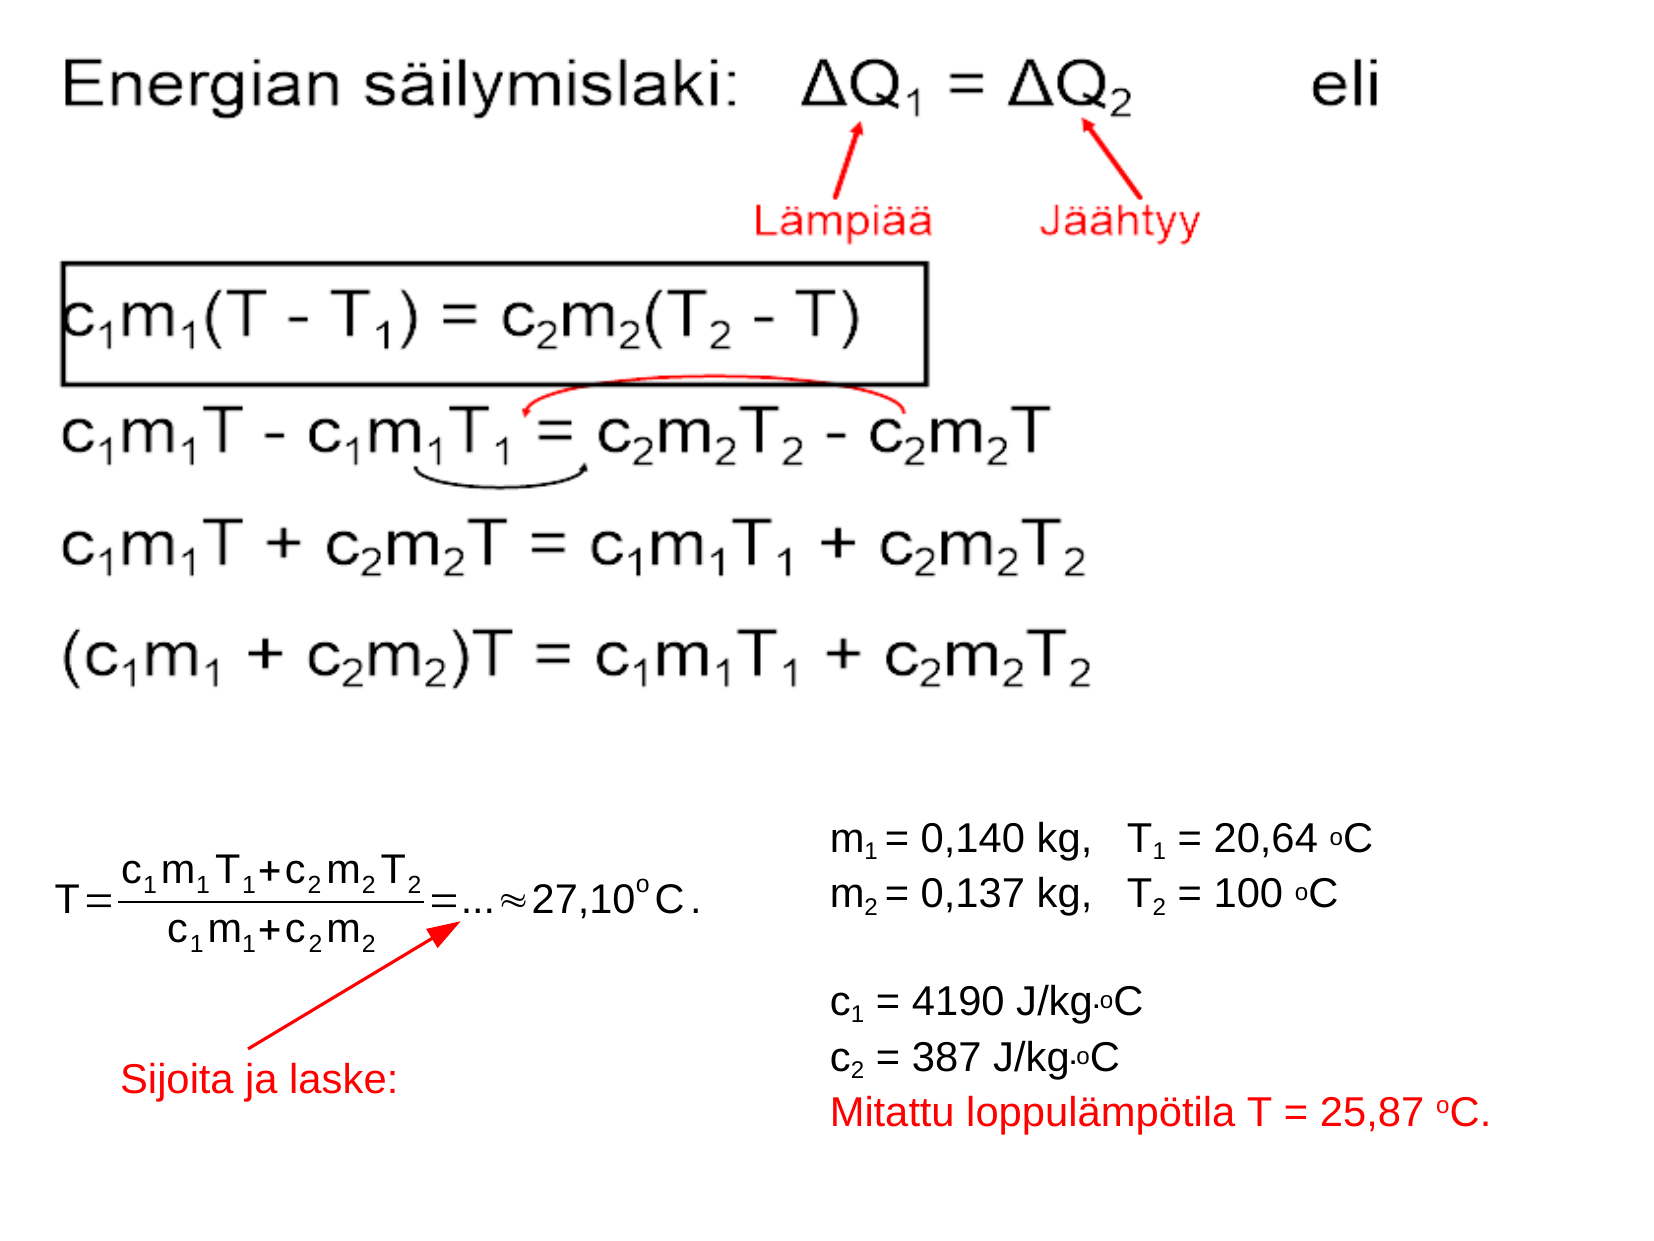

m1 = 0,140 kg, T1 = 20,64 oC
m2 = 0,137 kg, T2 = 100 oC
c1 = 4190 J/kg.oC
c2 = 387 J/kg.oC
Mitattu loppulämpötila T = 25,87 oC.
Sijoita ja laske: